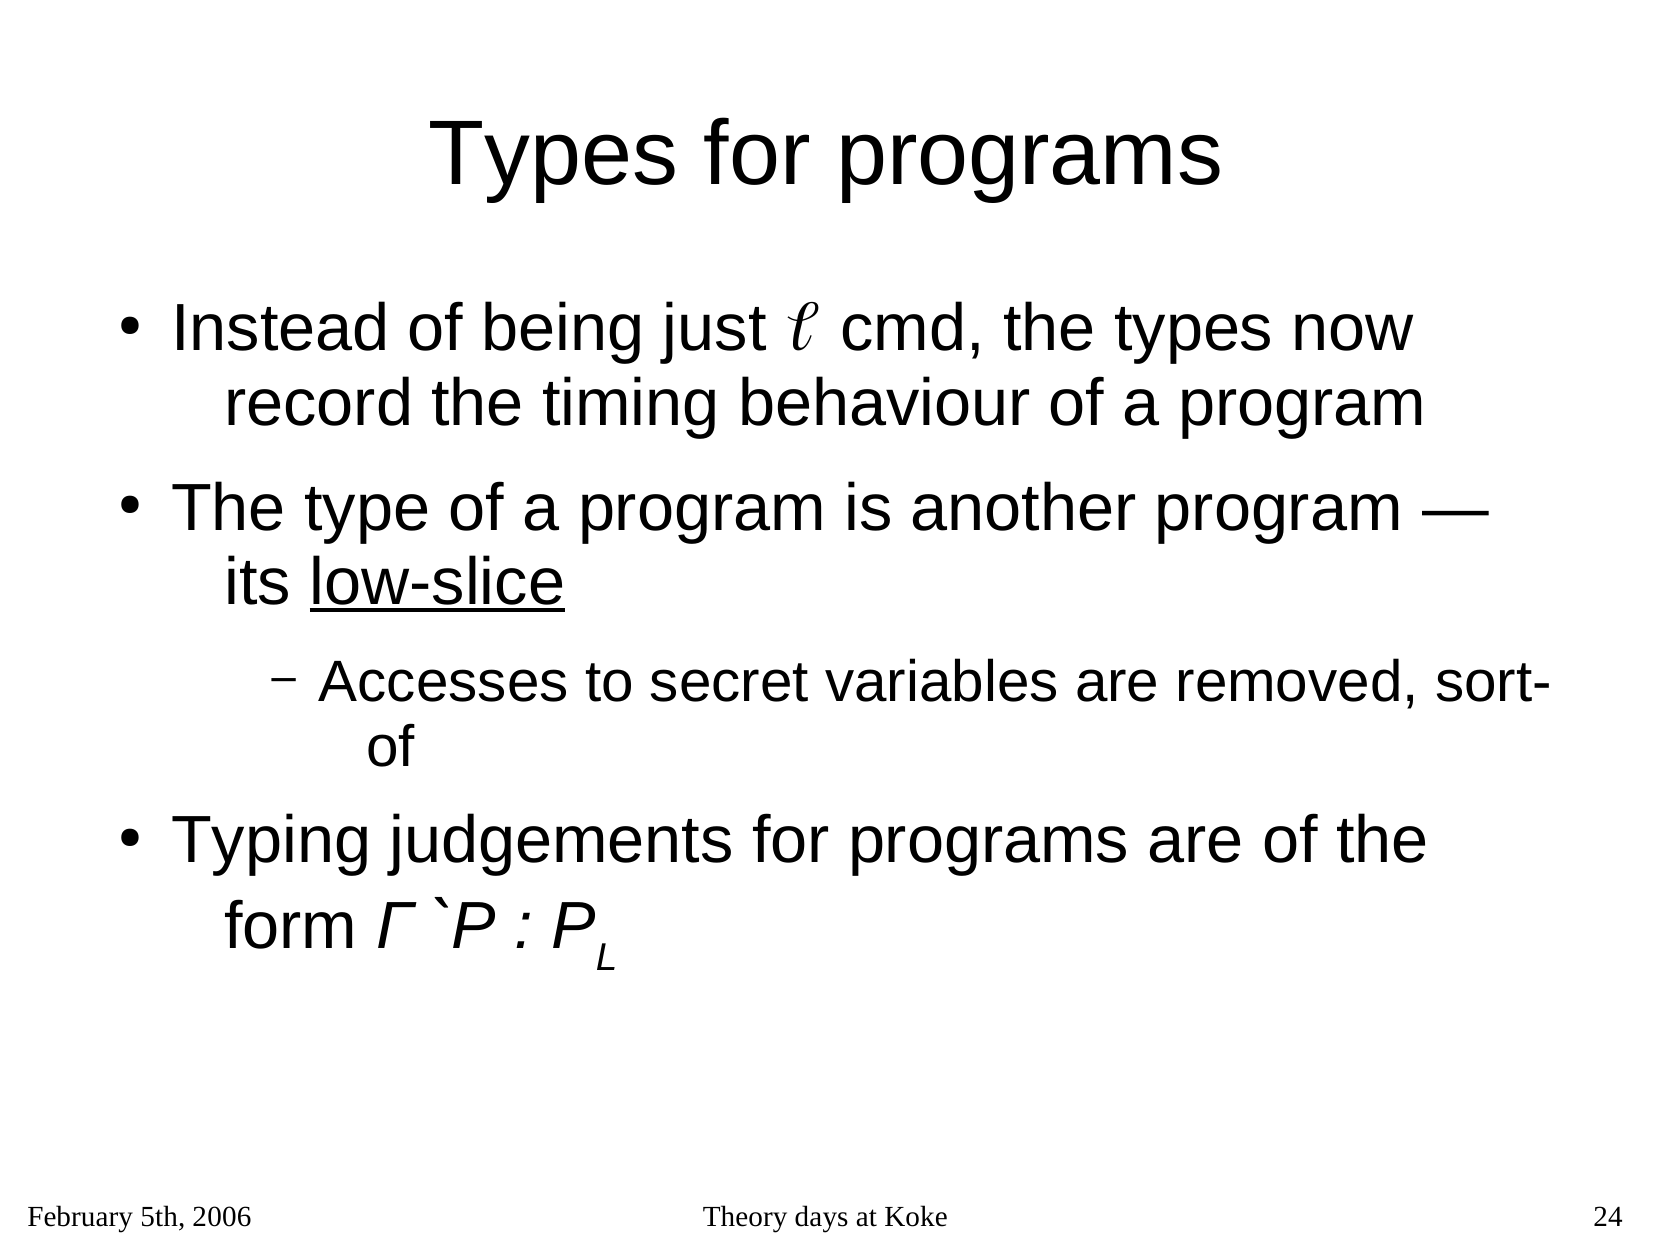

# Types for programs
Instead of being just ℓ cmd, the types now record the timing behaviour of a program
The type of a program is another program — its low-slice
Accesses to secret variables are removed, sort-of
Typing judgements for programs are of the form Γ `P : PL
February 5th, 2006
Theory days at Koke
24